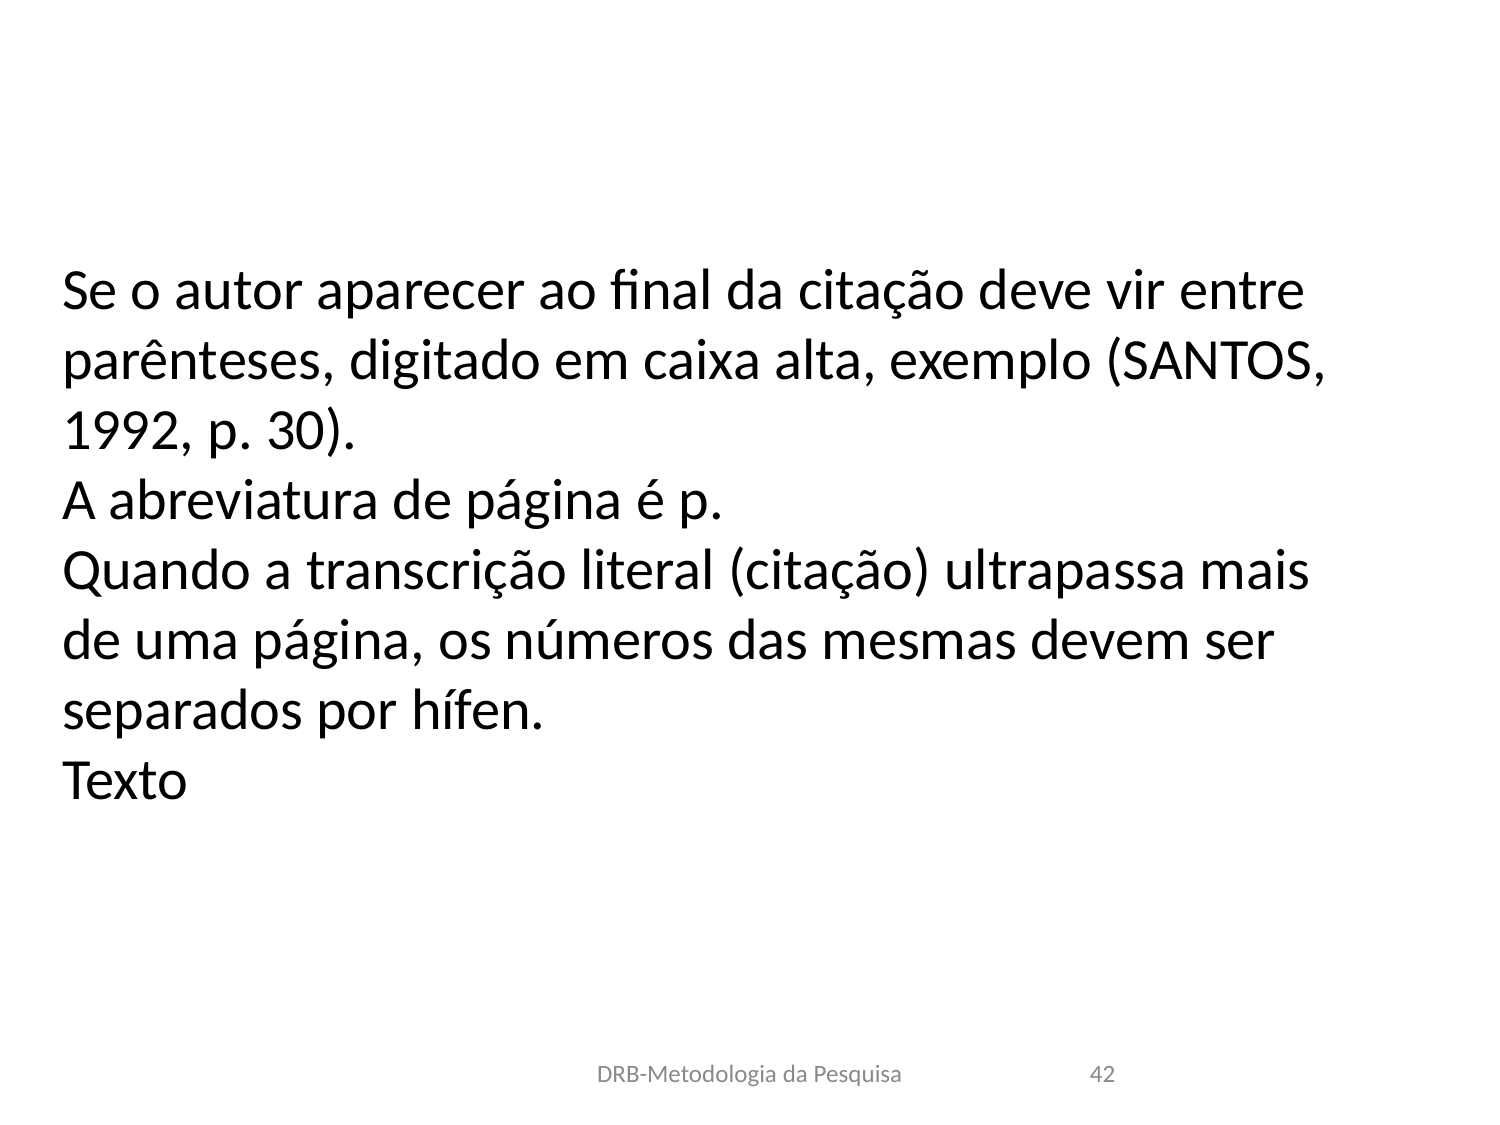

Se o autor aparecer ao final da citação deve vir entre parênteses, digitado em caixa alta, exemplo (SANTOS, 1992, p. 30).
A abreviatura de página é p.
Quando a transcrição literal (citação) ultrapassa mais de uma página, os números das mesmas devem ser separados por hífen.
Texto
DRB-Metodologia da Pesquisa